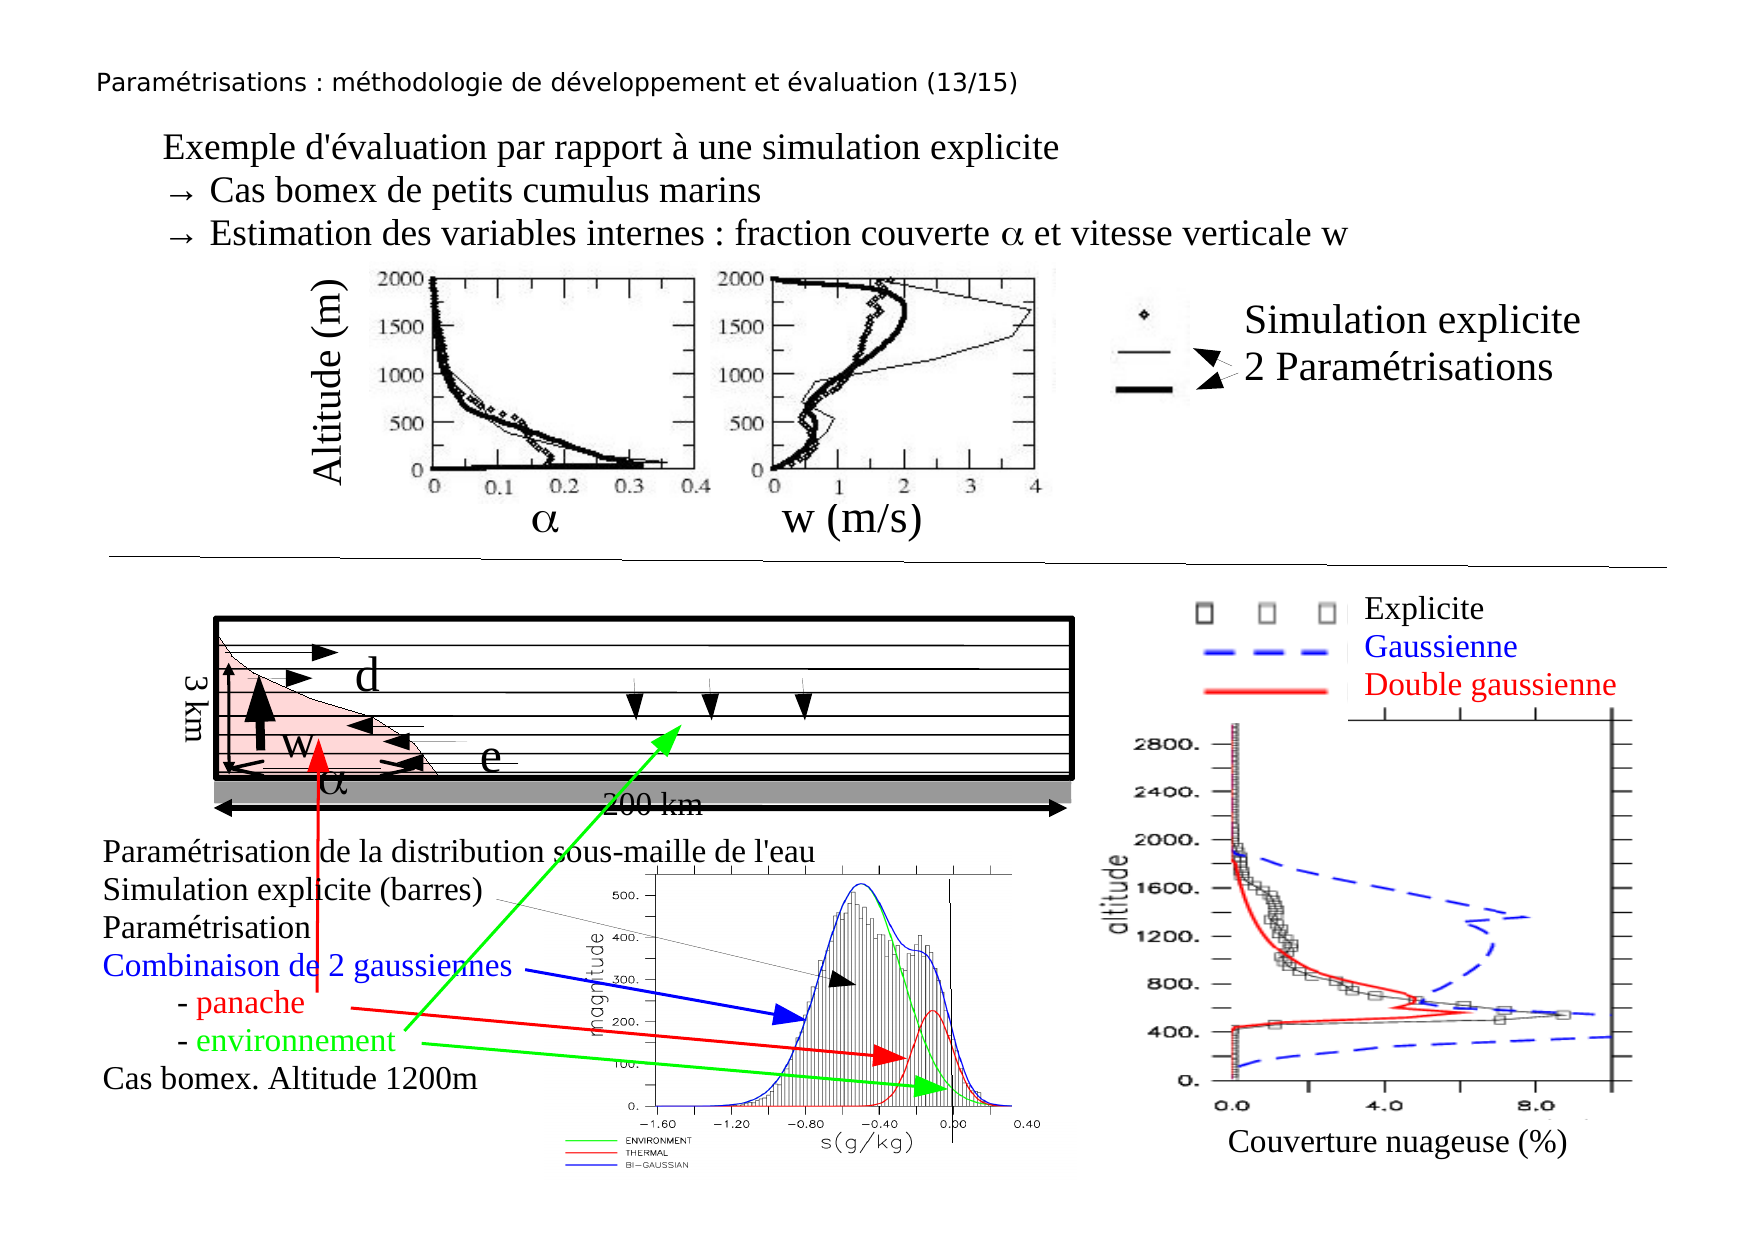

Paramétrisations : méthodologie de développement et évaluation (13/15)
Exemple d'évaluation par rapport à une simulation explicite
→ Cas bomex de petits cumulus marins
→ Estimation des variables internes : fraction couverte a et vitesse verticale w
Altitude (m)
w (m/s)
a
Simulation explicite
2 Paramétrisations
Explicite
Gaussienne
Double gaussienne
3 km
200 km
d
w
e
a
Paramétrisation de la distribution sous-maille de l'eau
Simulation explicite (barres)
Paramétrisation
Combinaison de 2 gaussiennes
 - panache
 - environnement
Cas bomex. Altitude 1200m
Couverture nuageuse (%)